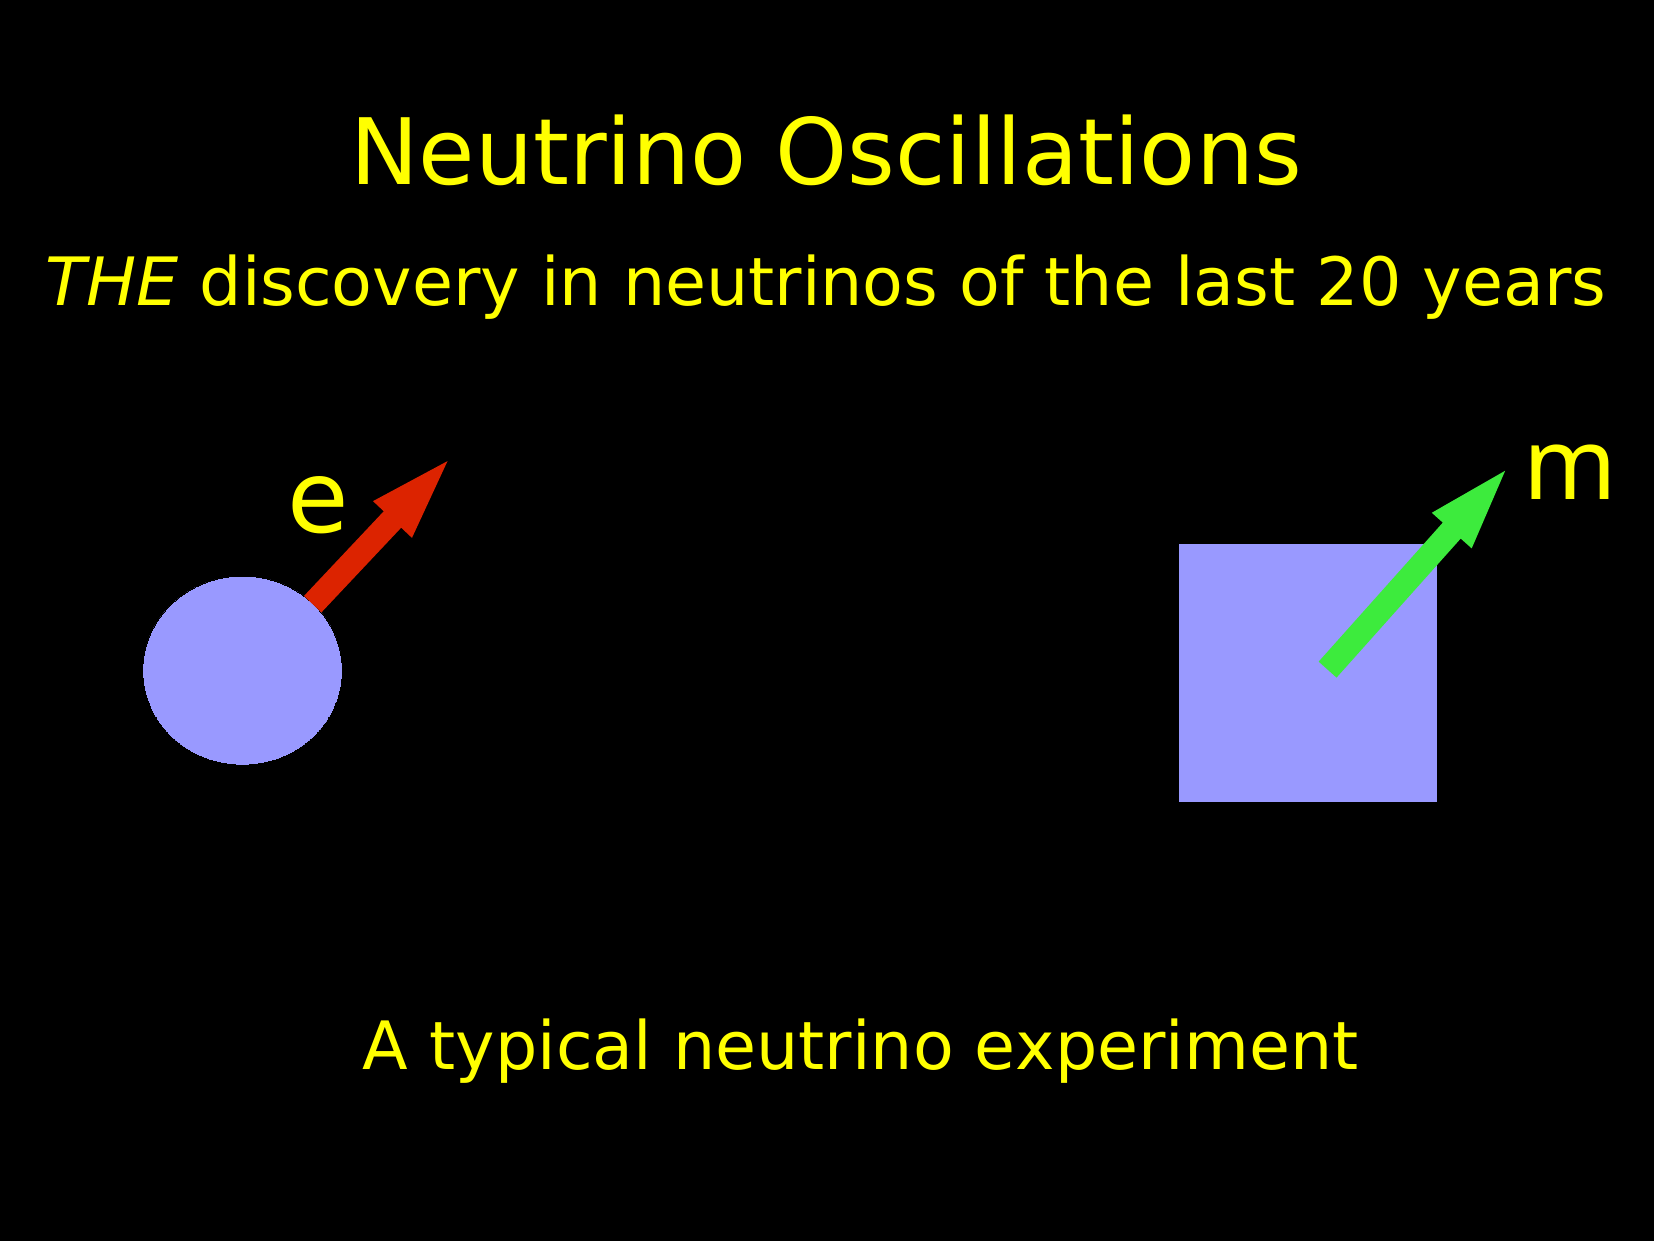

# Neutrino Oscillations
THE discovery in neutrinos of the last 20 years
m
e
A typical neutrino experiment